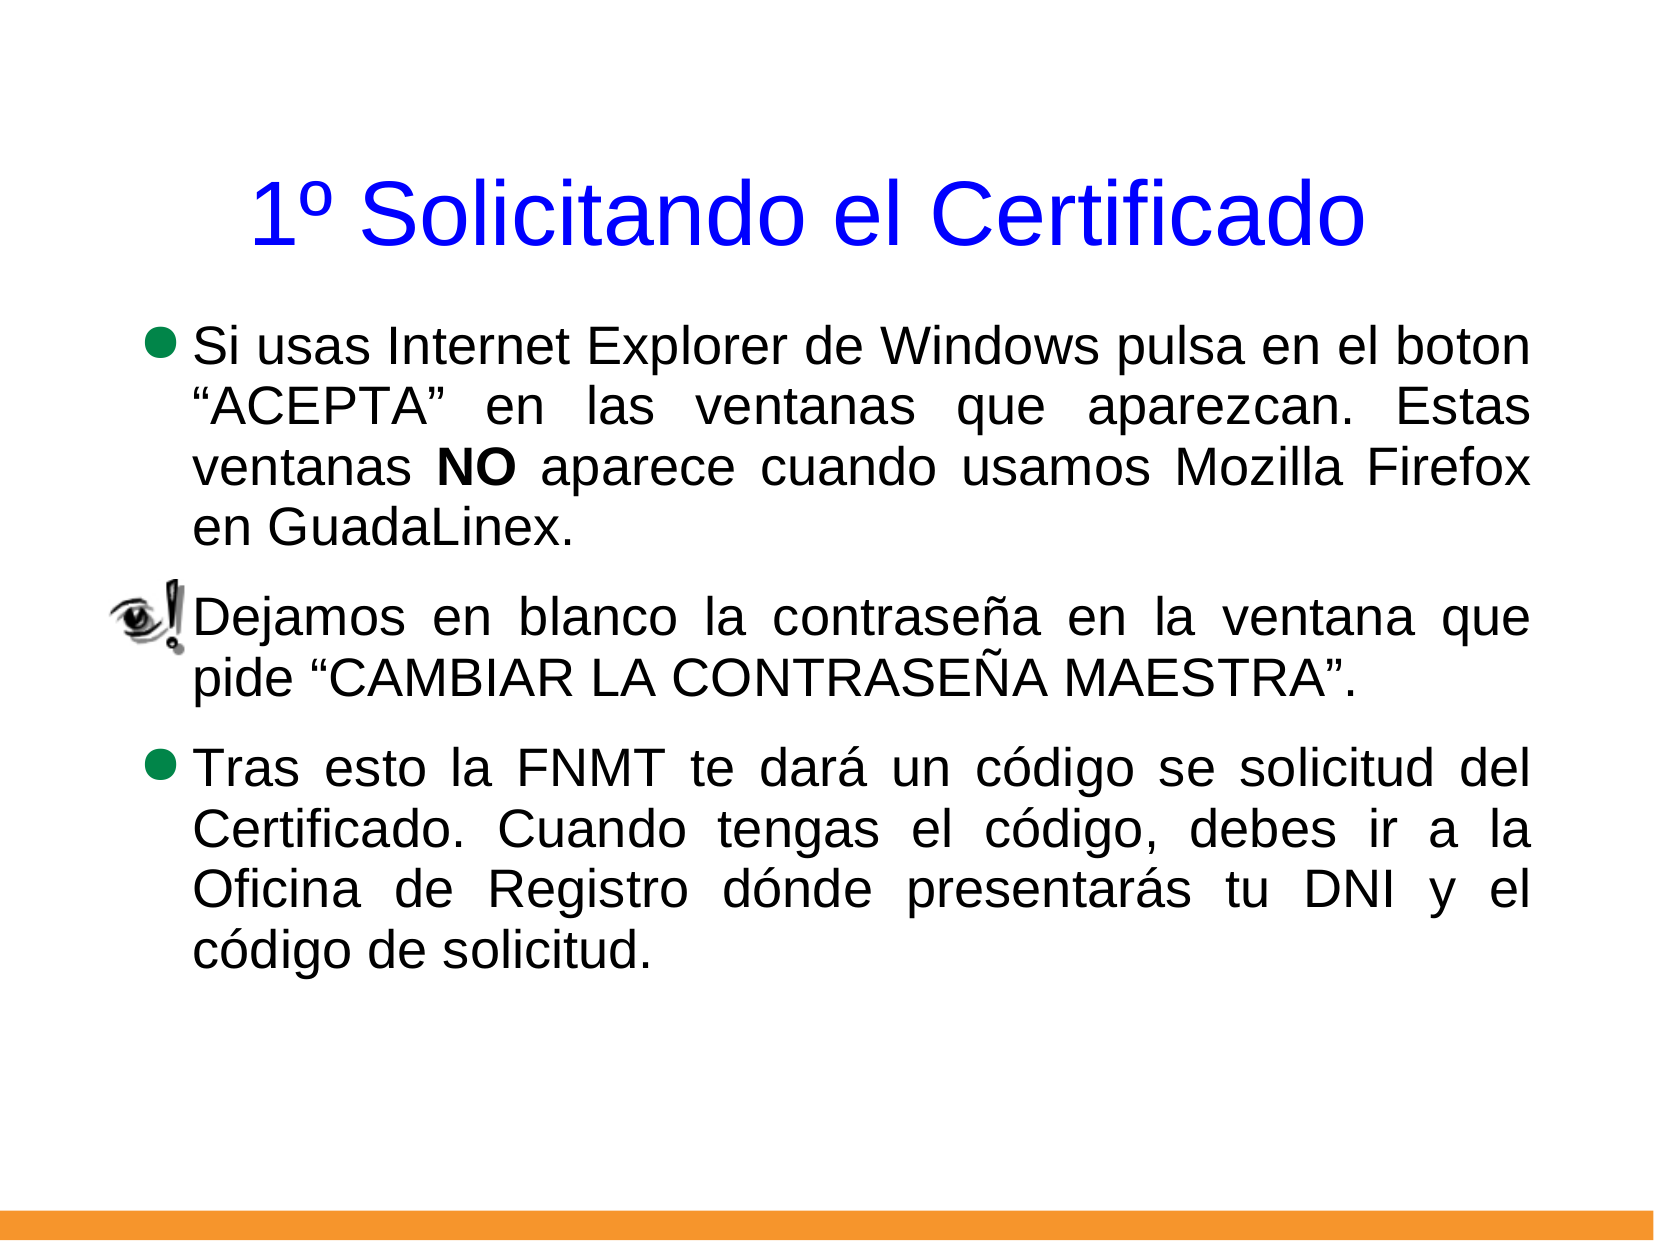

# 1º Solicitando el Certificado
Si usas Internet Explorer de Windows pulsa en el boton “ACEPTA” en las ventanas que aparezcan. Estas ventanas NO aparece cuando usamos Mozilla Firefox en GuadaLinex.
Dejamos en blanco la contraseña en la ventana que pide “CAMBIAR LA CONTRASEÑA MAESTRA”.
Tras esto la FNMT te dará un código se solicitud del Certificado. Cuando tengas el código, debes ir a la Oficina de Registro dónde presentarás tu DNI y el código de solicitud.